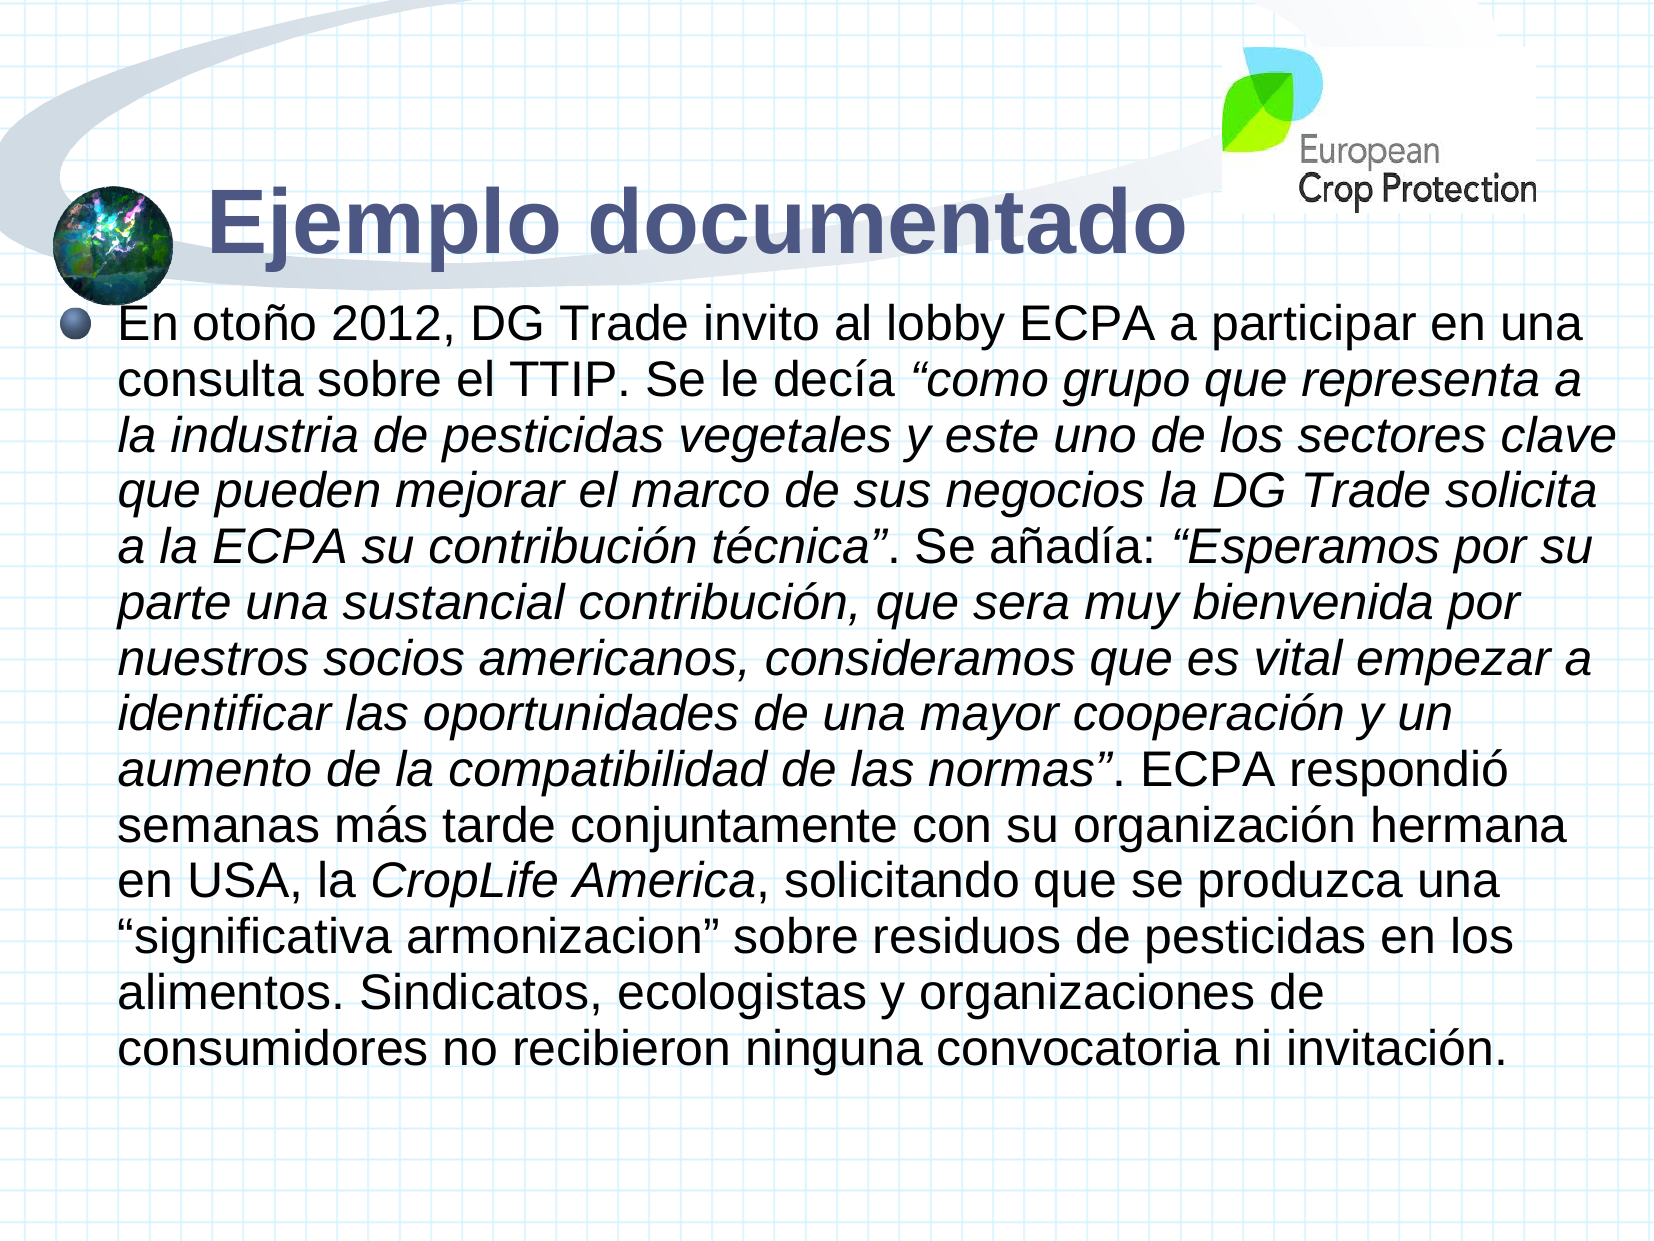

# Ejemplo documentado
En otoño 2012, DG Trade invito al lobby ECPA a participar en una consulta sobre el TTIP. Se le decía “como grupo que representa a la industria de pesticidas vegetales y este uno de los sectores clave que pueden mejorar el marco de sus negocios la DG Trade solicita a la ECPA su contribución técnica”. Se añadía: “Esperamos por su parte una sustancial contribución, que sera muy bienvenida por nuestros socios americanos, consideramos que es vital empezar a identificar las oportunidades de una mayor cooperación y un aumento de la compatibilidad de las normas”. ECPA respondió semanas más tarde conjuntamente con su organización hermana en USA, la CropLife America, solicitando que se produzca una “significativa armonizacion” sobre residuos de pesticidas en los alimentos. Sindicatos, ecologistas y organizaciones de consumidores no recibieron ninguna convocatoria ni invitación.